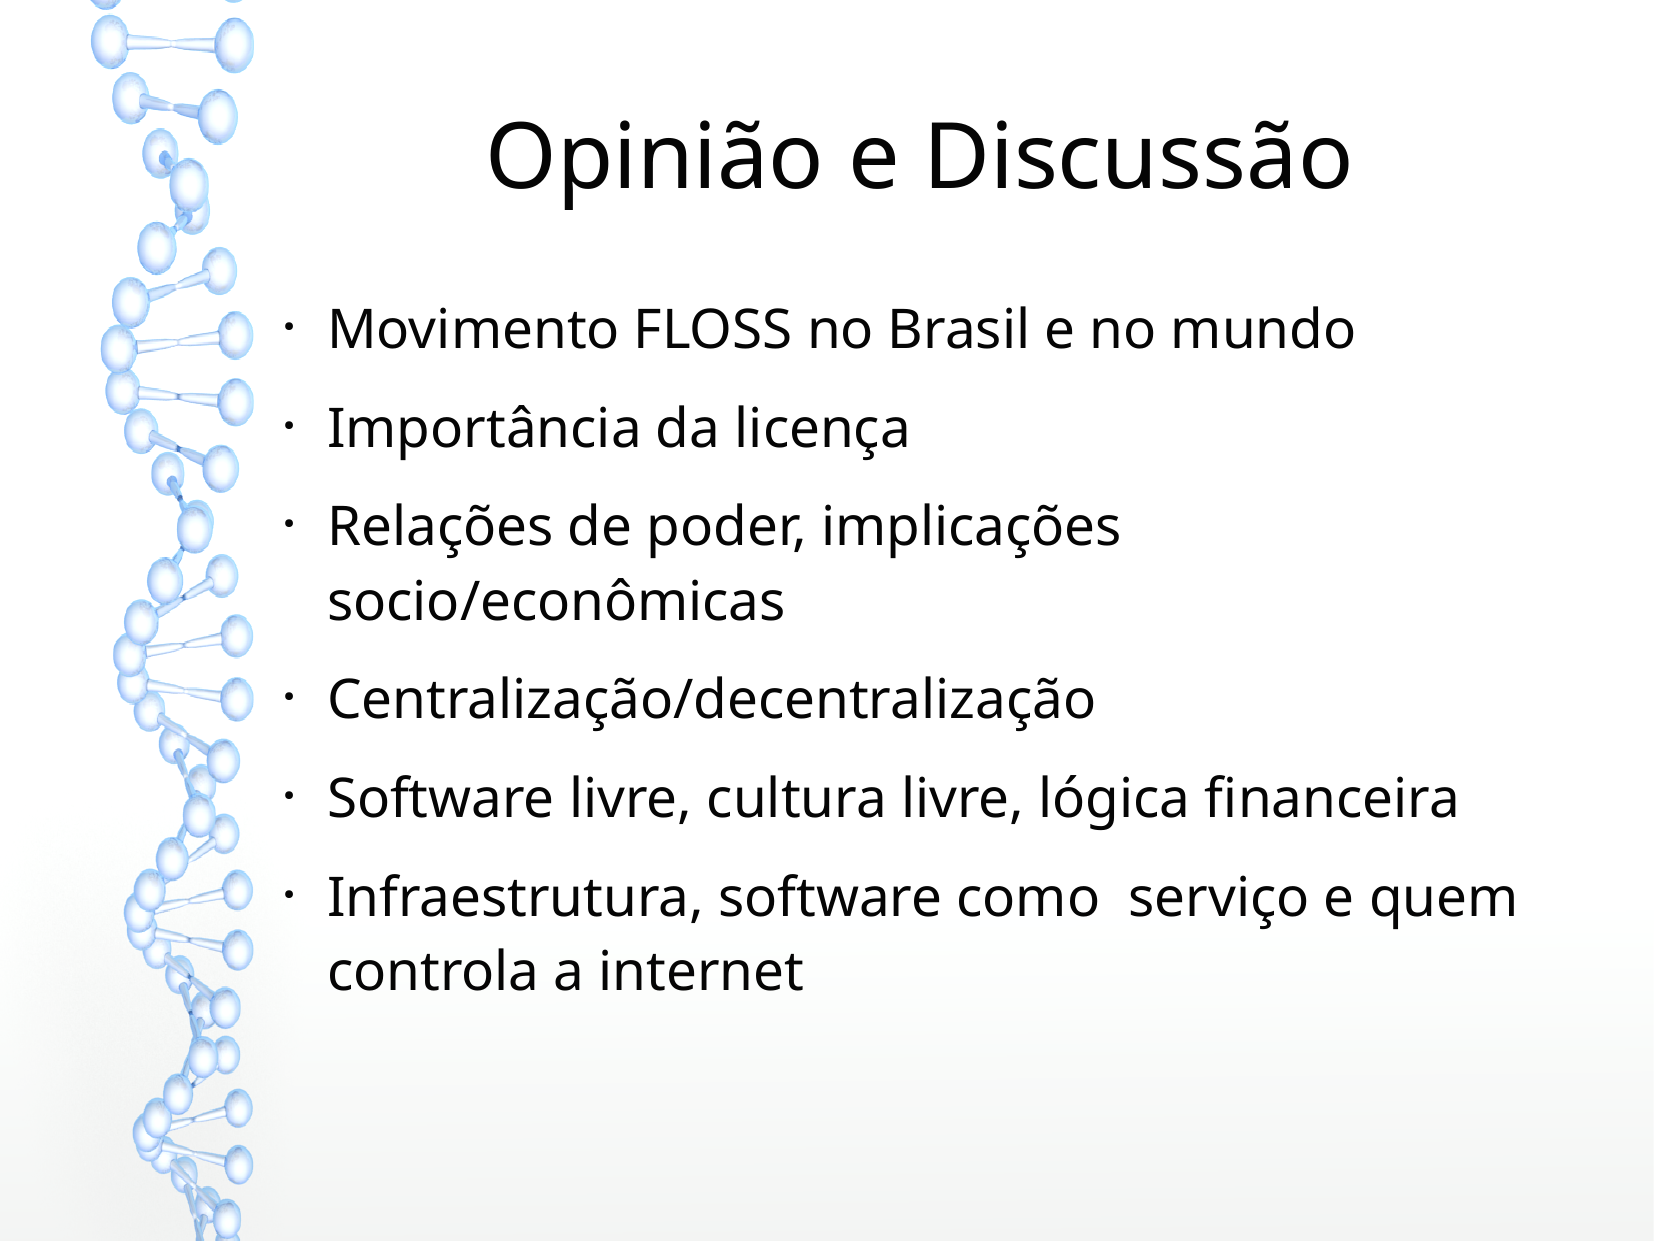

# Opinião e Discussão
Movimento FLOSS no Brasil e no mundo
Importância da licença
Relações de poder, implicações socio/econômicas
Centralização/decentralização
Software livre, cultura livre, lógica financeira
Infraestrutura, software como serviço e quem controla a internet